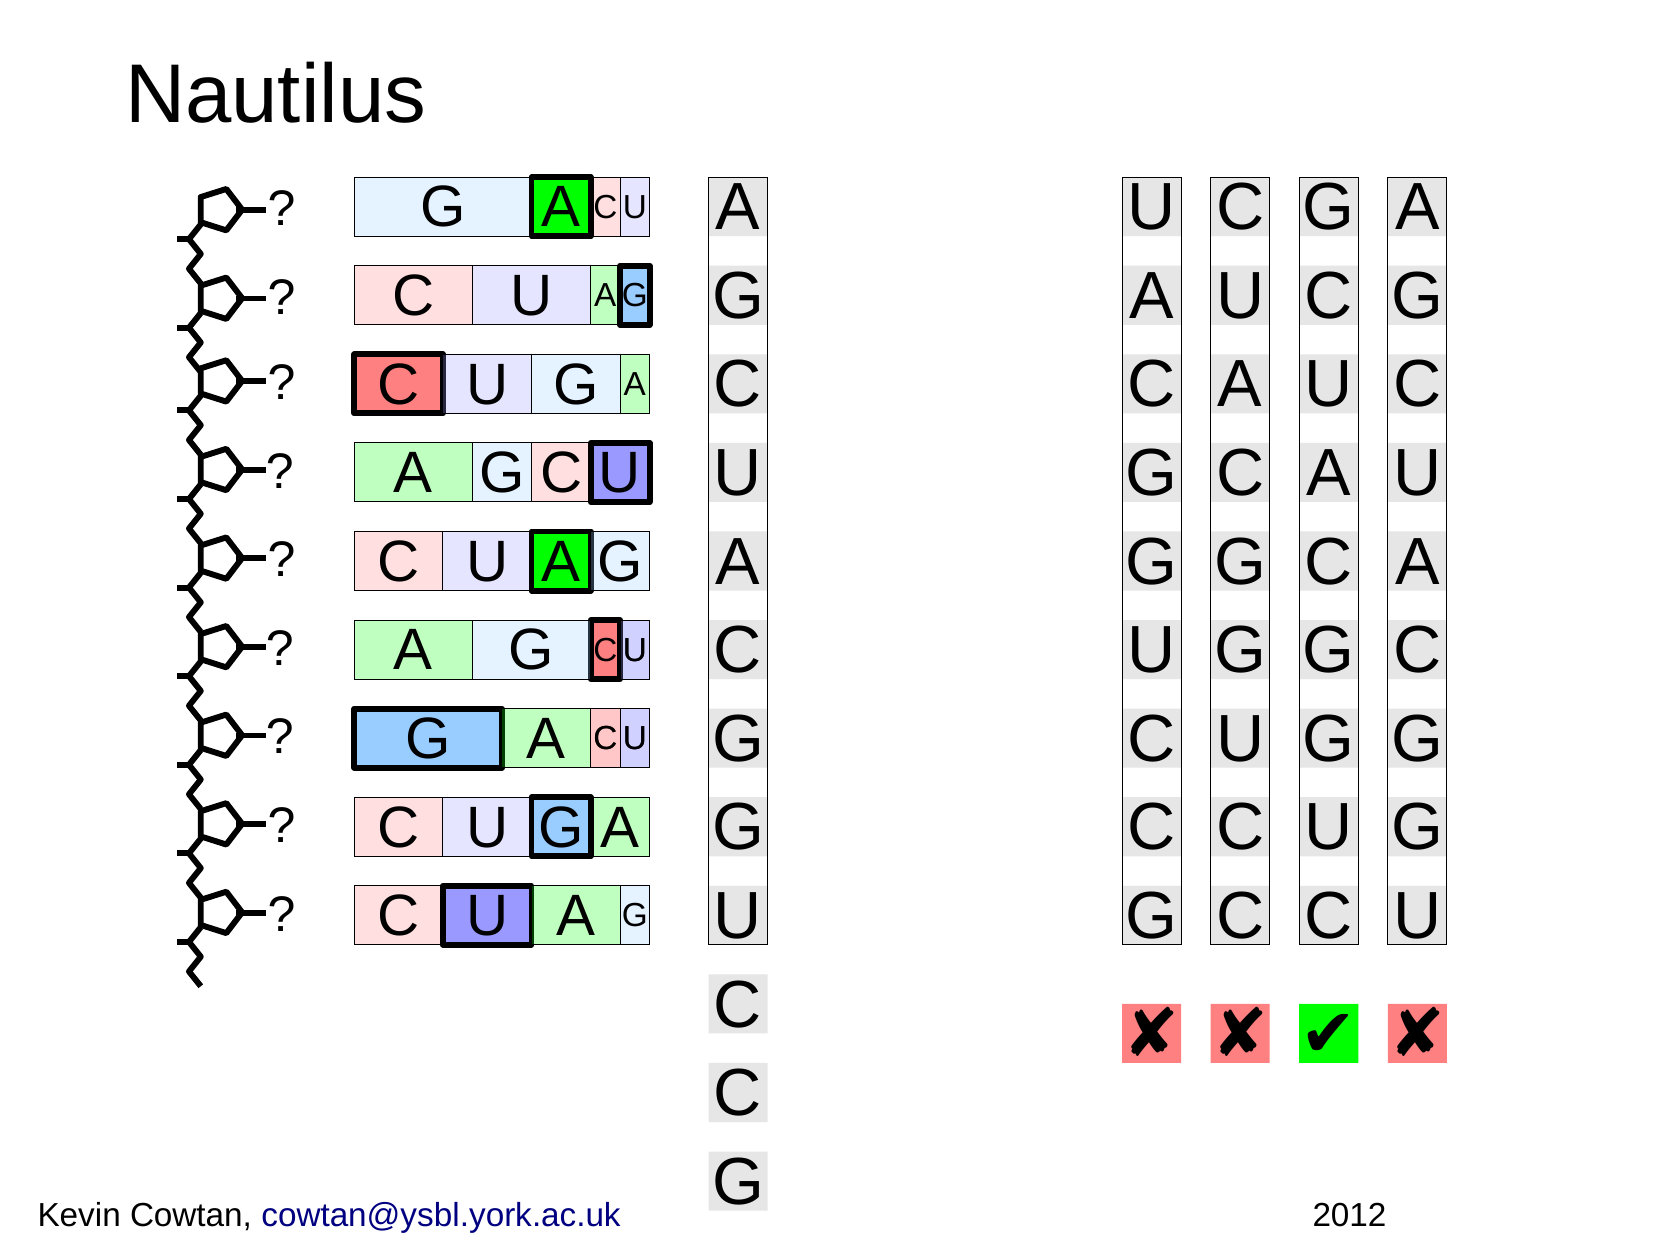

# Nautilus
G
A
C
U
A
U
C
G
A
?
C
U
A
G
G
A
U
C
G
?
?
C
U
G
A
C
C
A
U
C
?
A
G
C
U
U
G
C
A
U
?
C
U
A
G
A
G
G
C
A
?
A
G
C
C
U
U
C
U
G
G
C
?
G
A
C
C
U
U
G
C
U
G
G
?
C
U
G
A
G
C
C
U
G
?
C
U
A
G
U
G
C
C
U
C
✘
✘
✔
✘
C
G